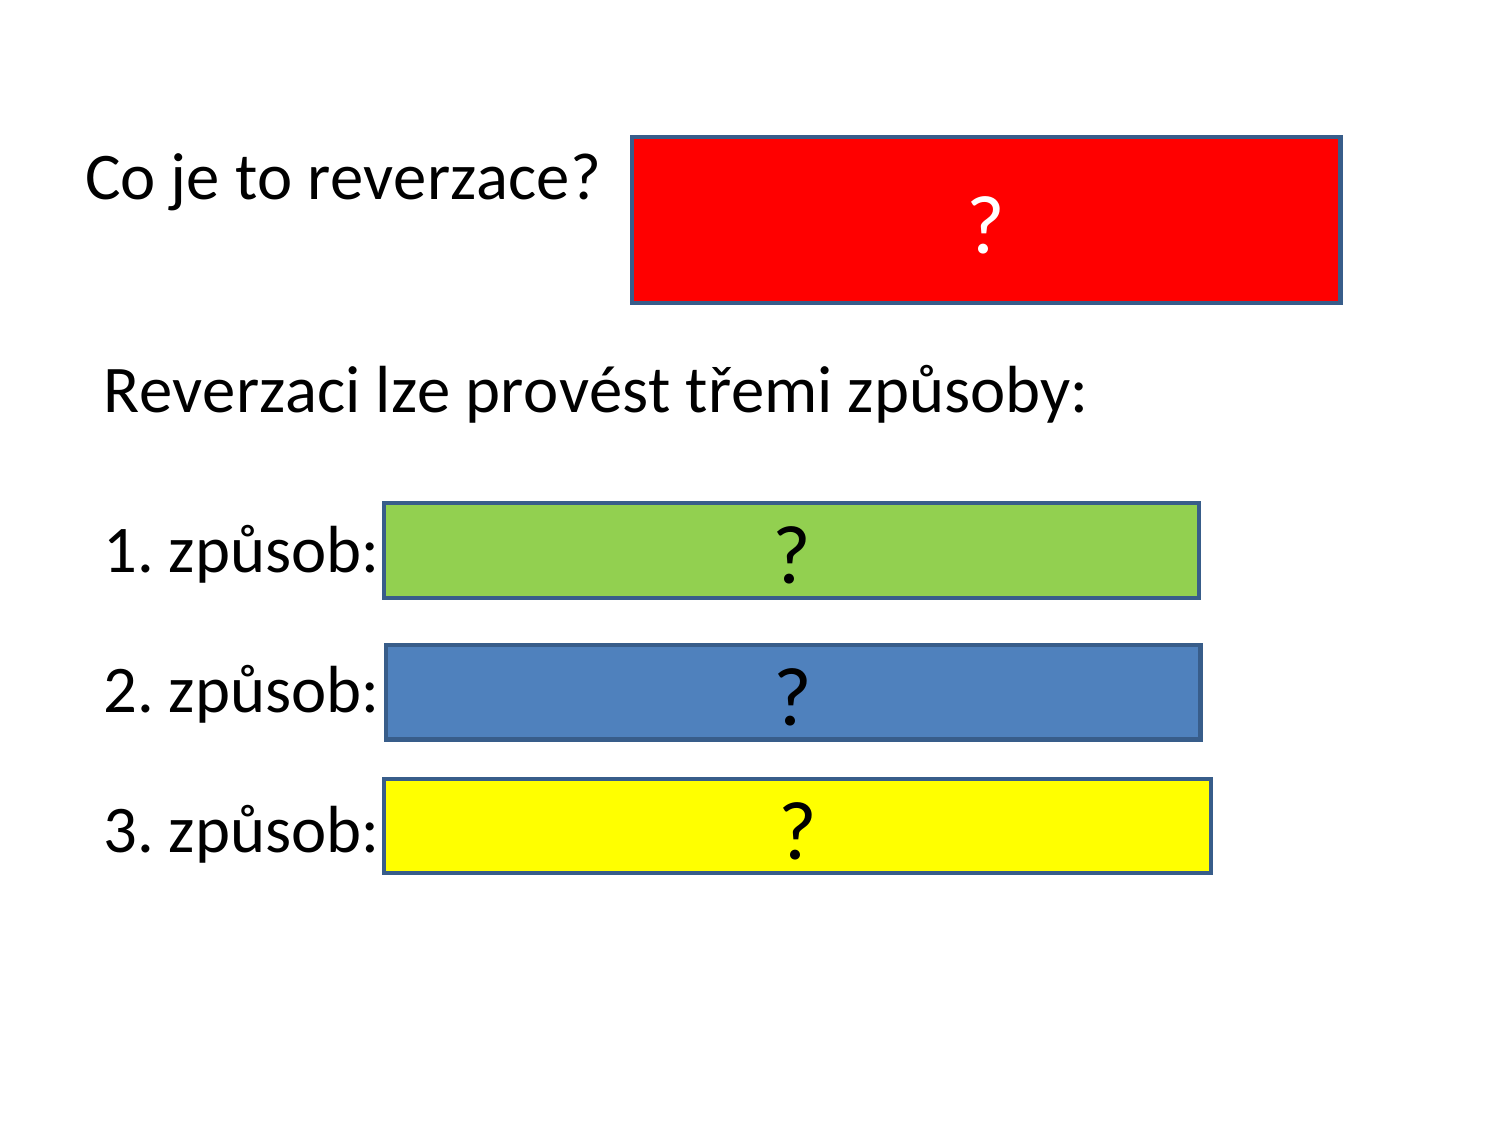

Co je to reverzace? změna směru otáčení hřídele
 asynchronního motoru
?
Reverzaci lze provést třemi způsoby:
1. způsob: ručním přehozením krajních fází
2. způsob: mechanickým reverzačním přepínačem
3. způsob: pomocí stykačů – stykačová reverzace
?
?
?